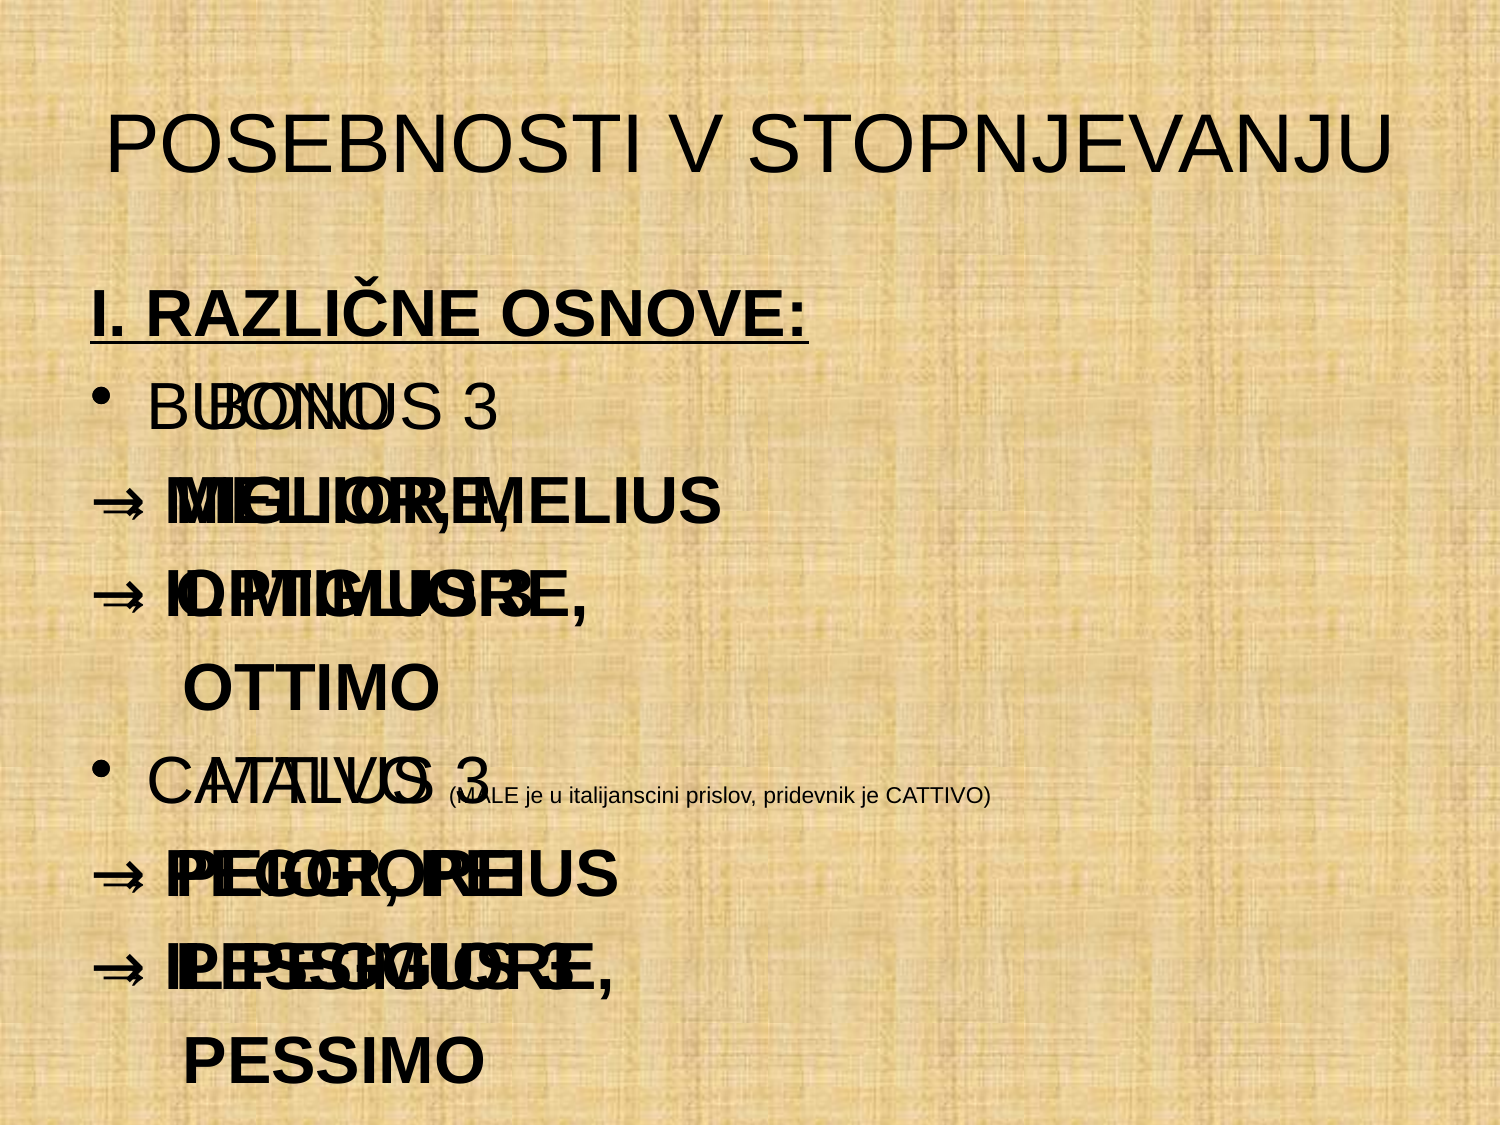

# POSEBNOSTI V STOPNJEVANJU
I. RAZLIČNE OSNOVE:
BONUS 3
→ MELIOR, MELIUS
→ OPTIMUS 3
MALUS 3
→ PEIOR, PEIUS
→ PESSIMUS 3
BUONO
→ MIGLIORE,
→ IL MIGLIORE,
 OTTIMO
CATTIVO (MALE je u italijanscini prislov, pridevnik je CATTIVO)
→ PEGGIORE
→ IL PEGGIORE,
 PESSIMO